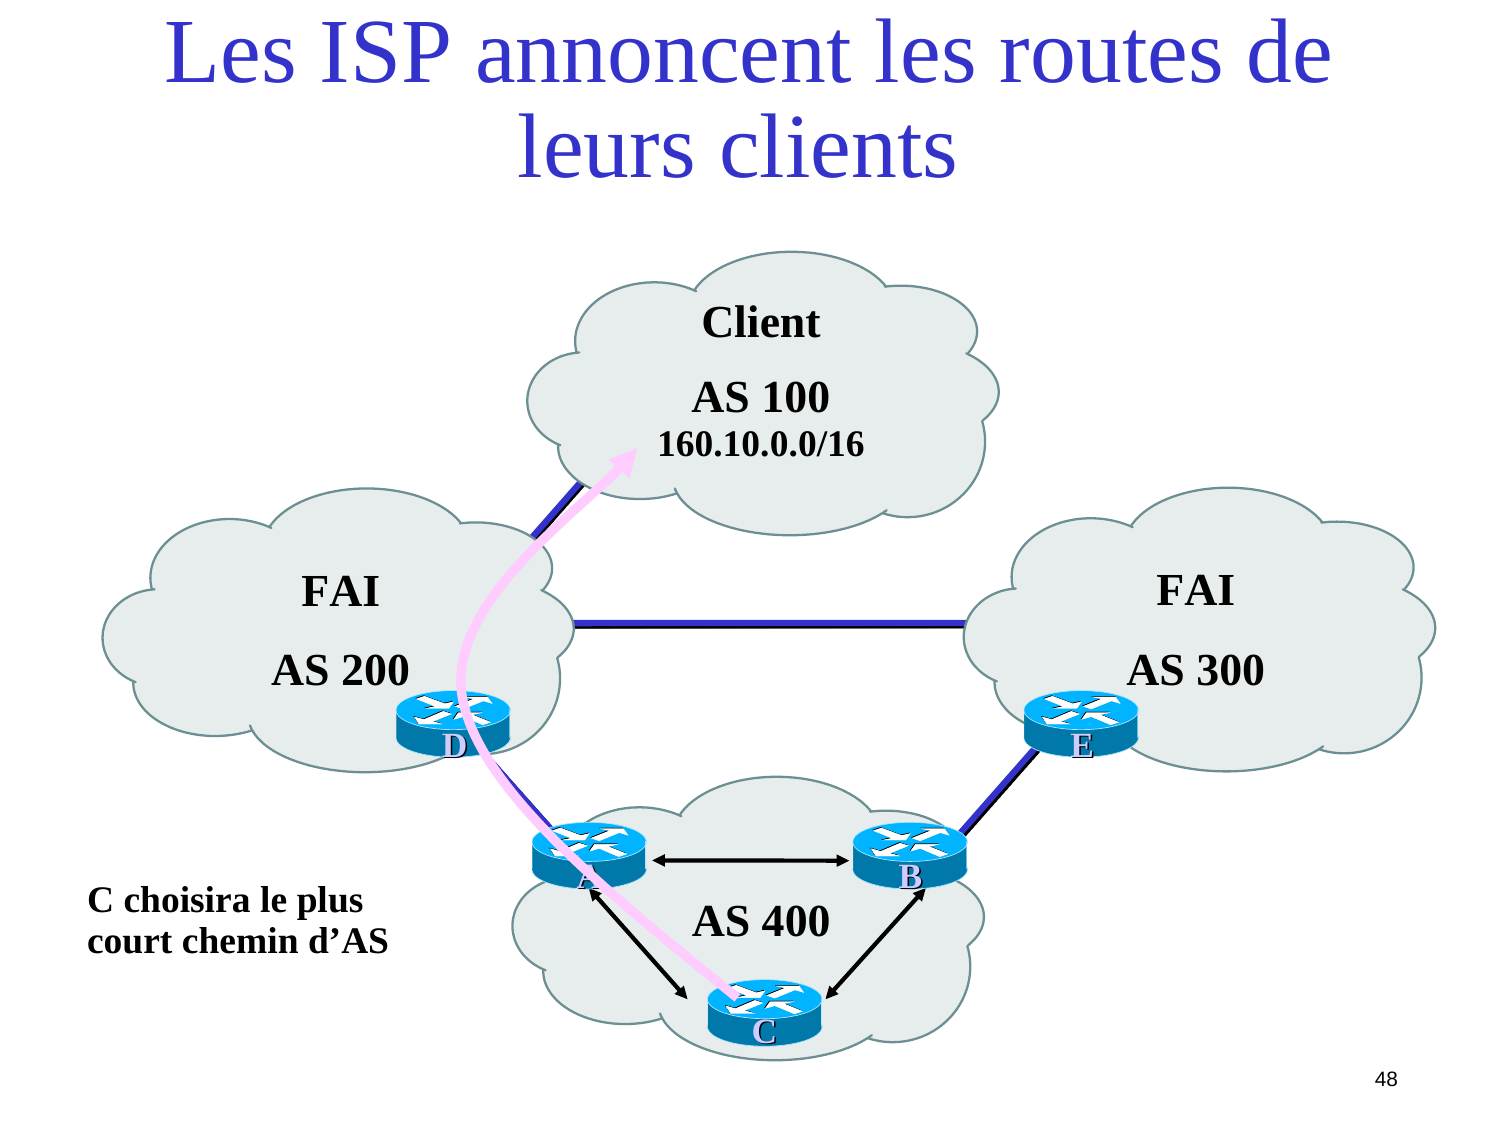

# Les ISP annoncent les routes de leurs clients
Client
AS 100
160.10.0.0/16
FAI
AS 300
FAI
AS 200
D
E
A
B
C choisira le plus court chemin d’AS
AS 400
C